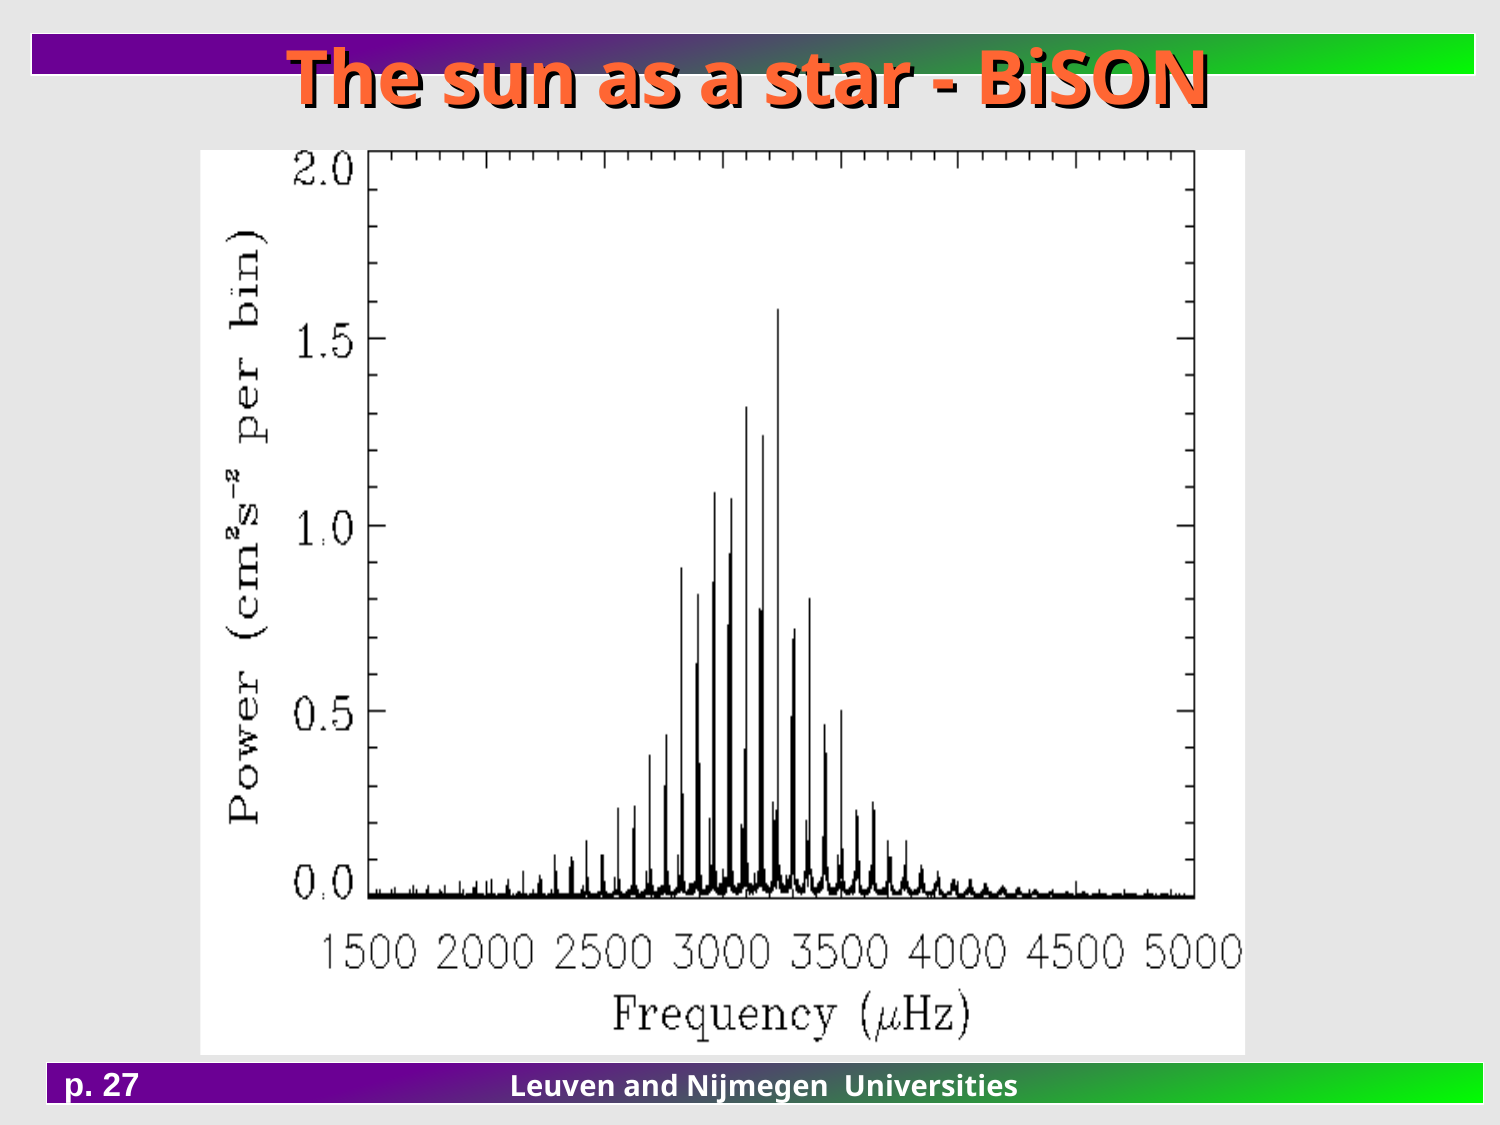

The sun as a star - BiSON